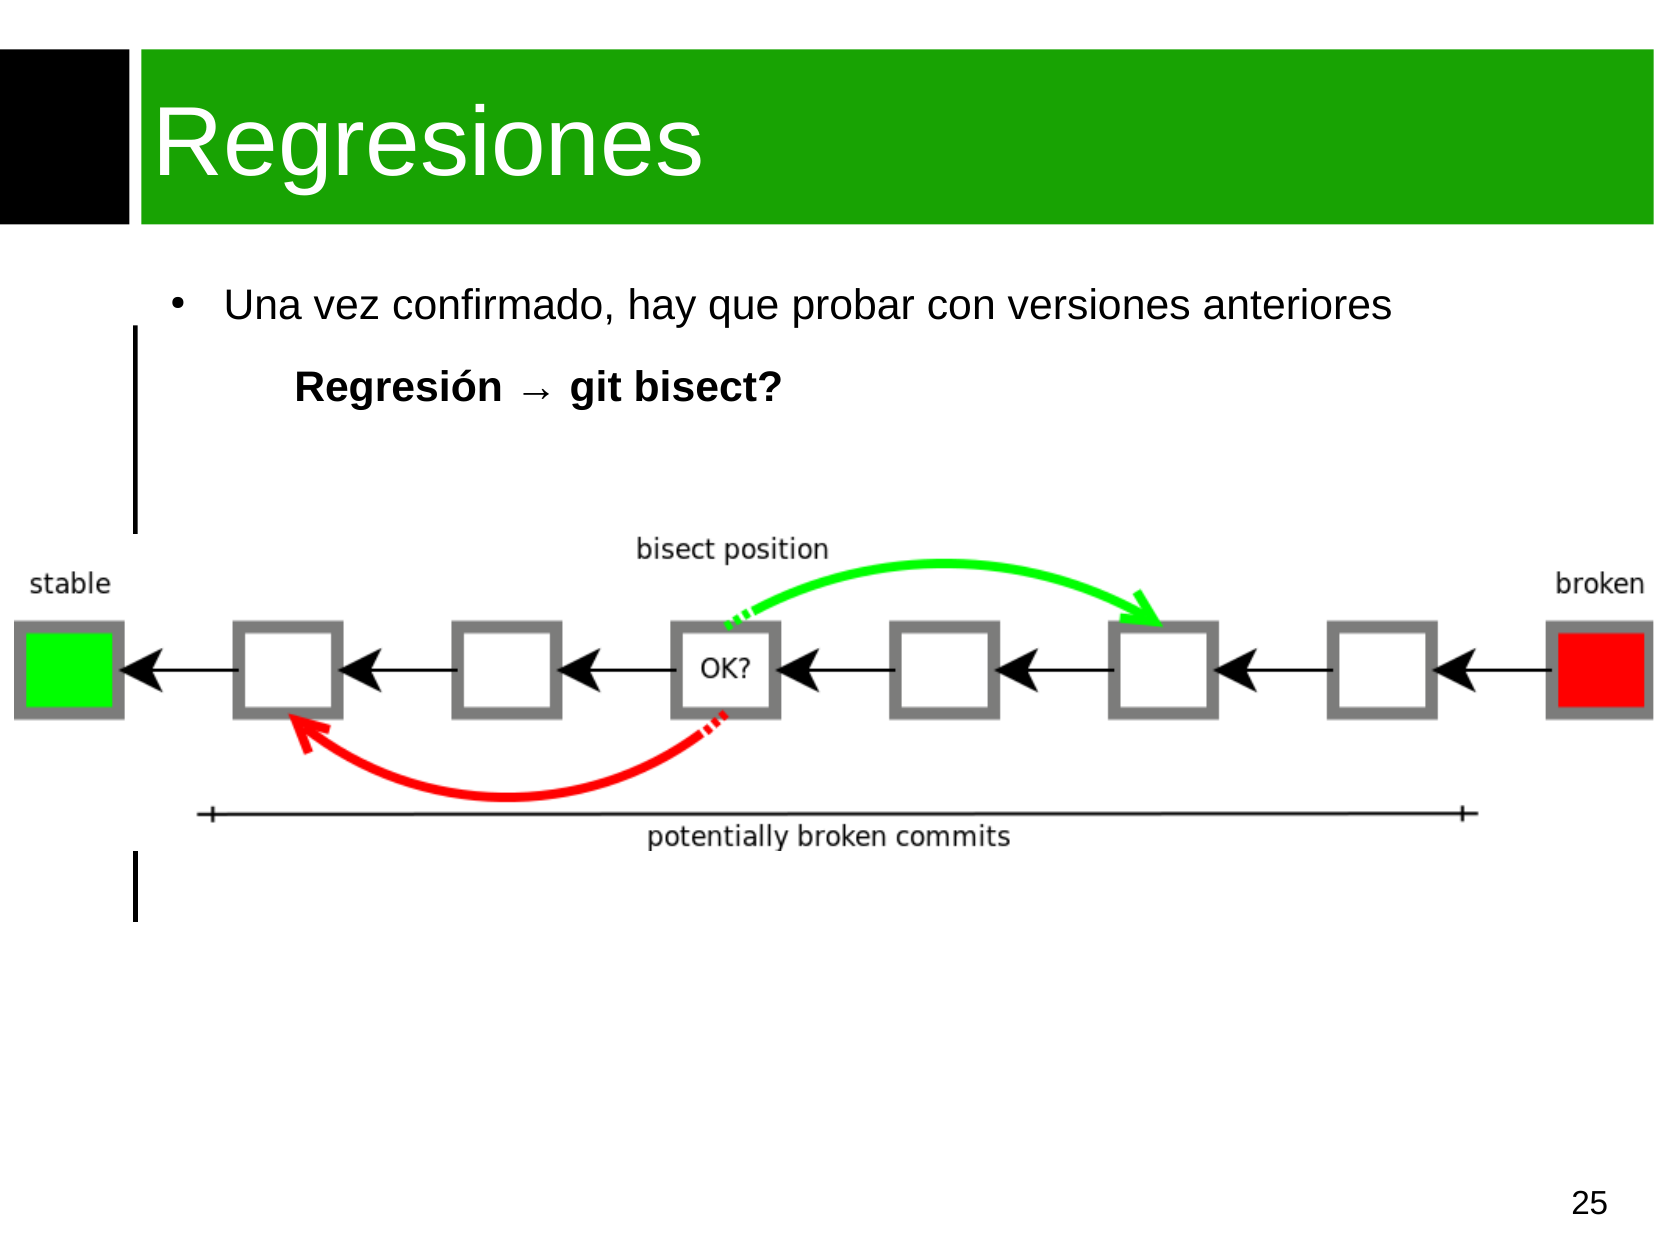

# Regresiones
Una vez confirmado, hay que probar con versiones anteriores
Regresión → git bisect?